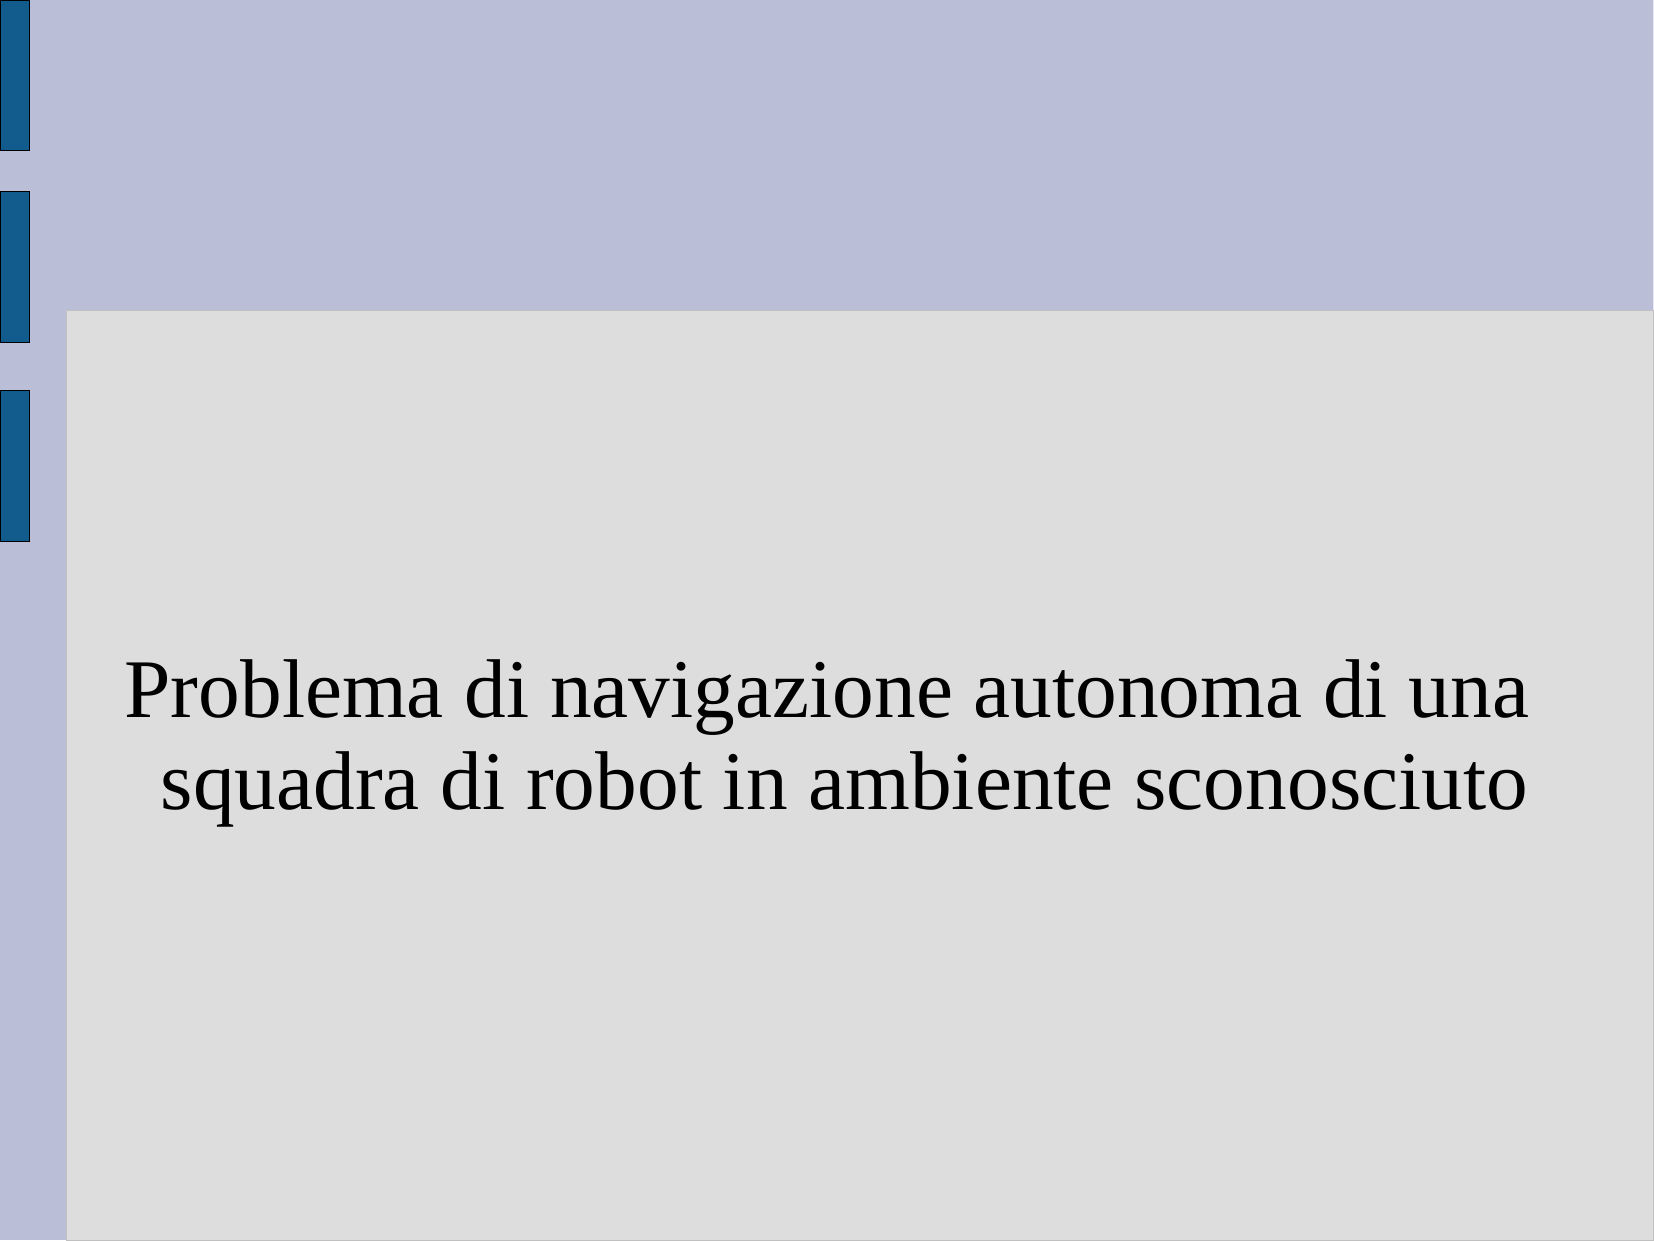

#
Problema di navigazione autonoma di una squadra di robot in ambiente sconosciuto